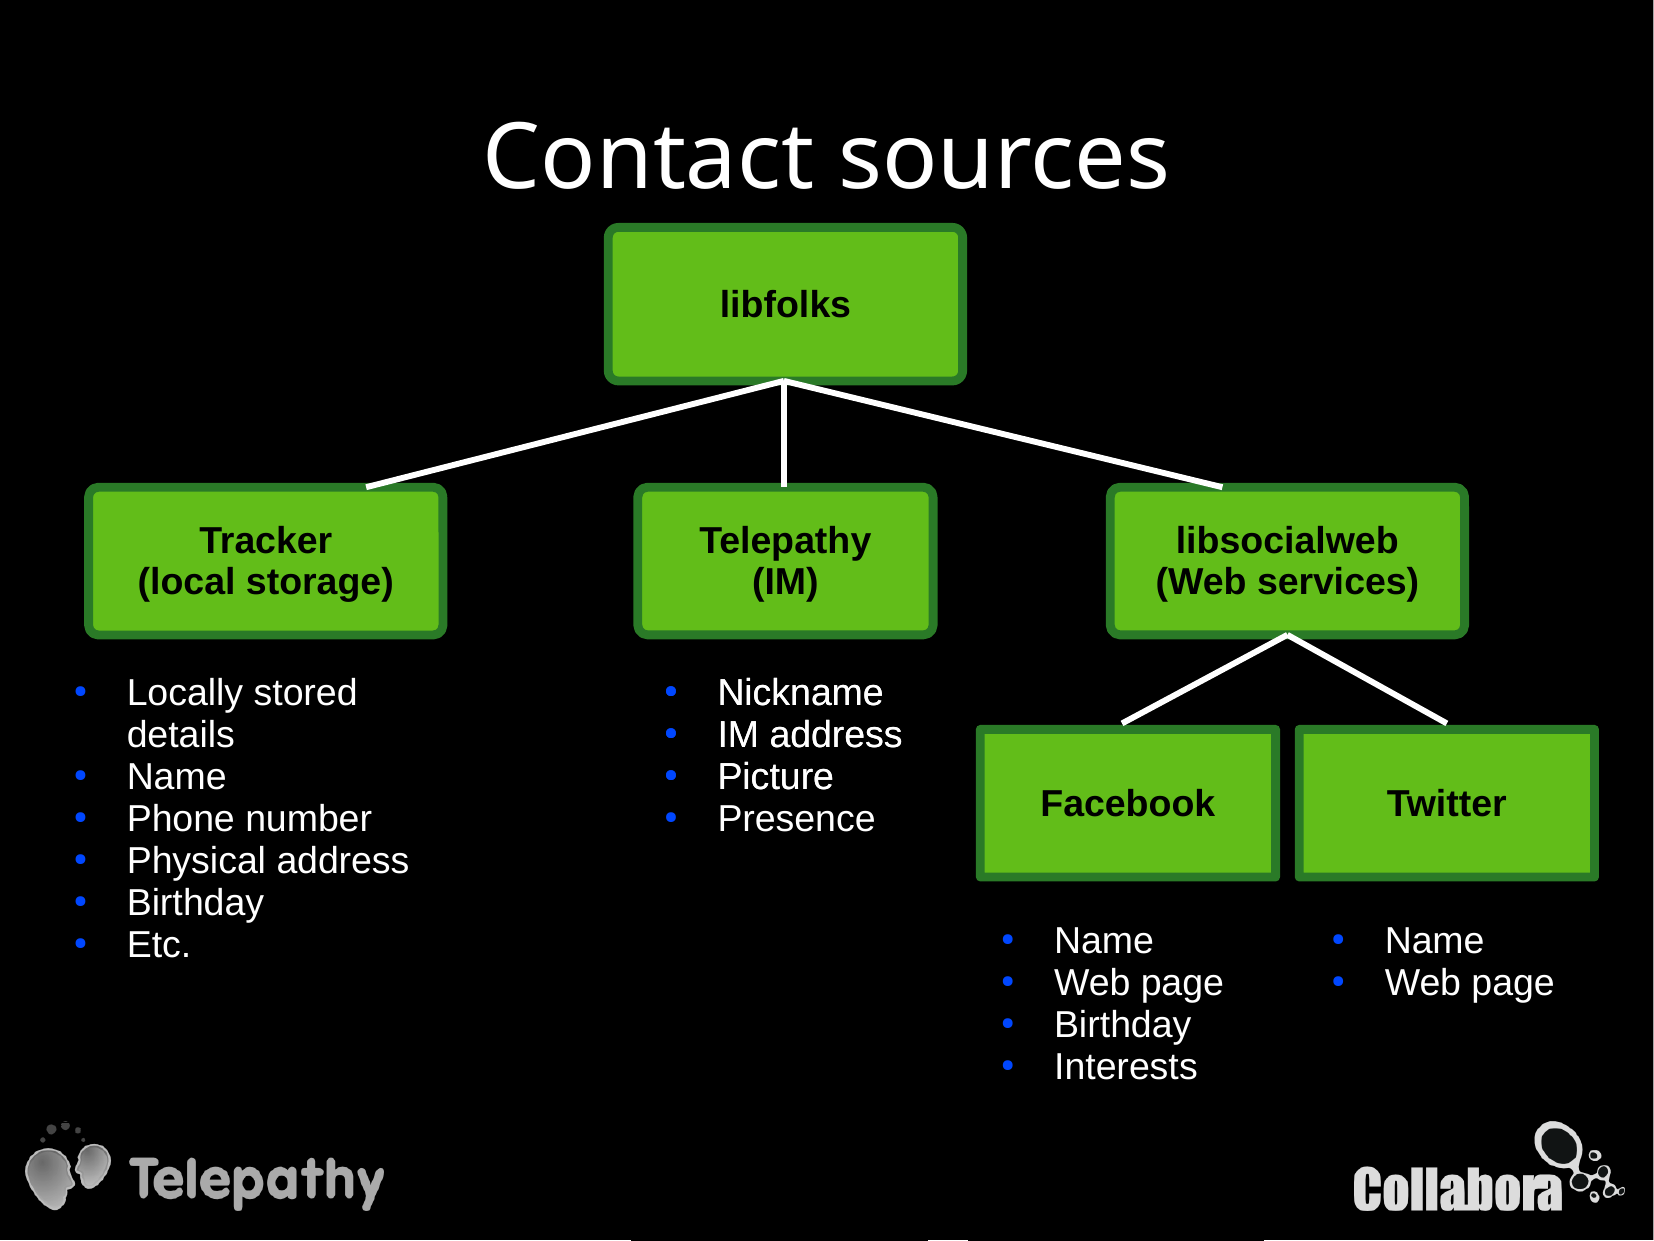

# Contact sources
libfolks
Tracker
(local storage)
Telepathy
(IM)
libsocialweb
(Web services)
Locally stored details
Name
Phone number
Physical address
Birthday
Etc.
Nickname
IM address
Picture
Nickname
IM address
Picture
Presence
Facebook
Twitter
Name
Web page
Birthday
Interests
Name
Web page